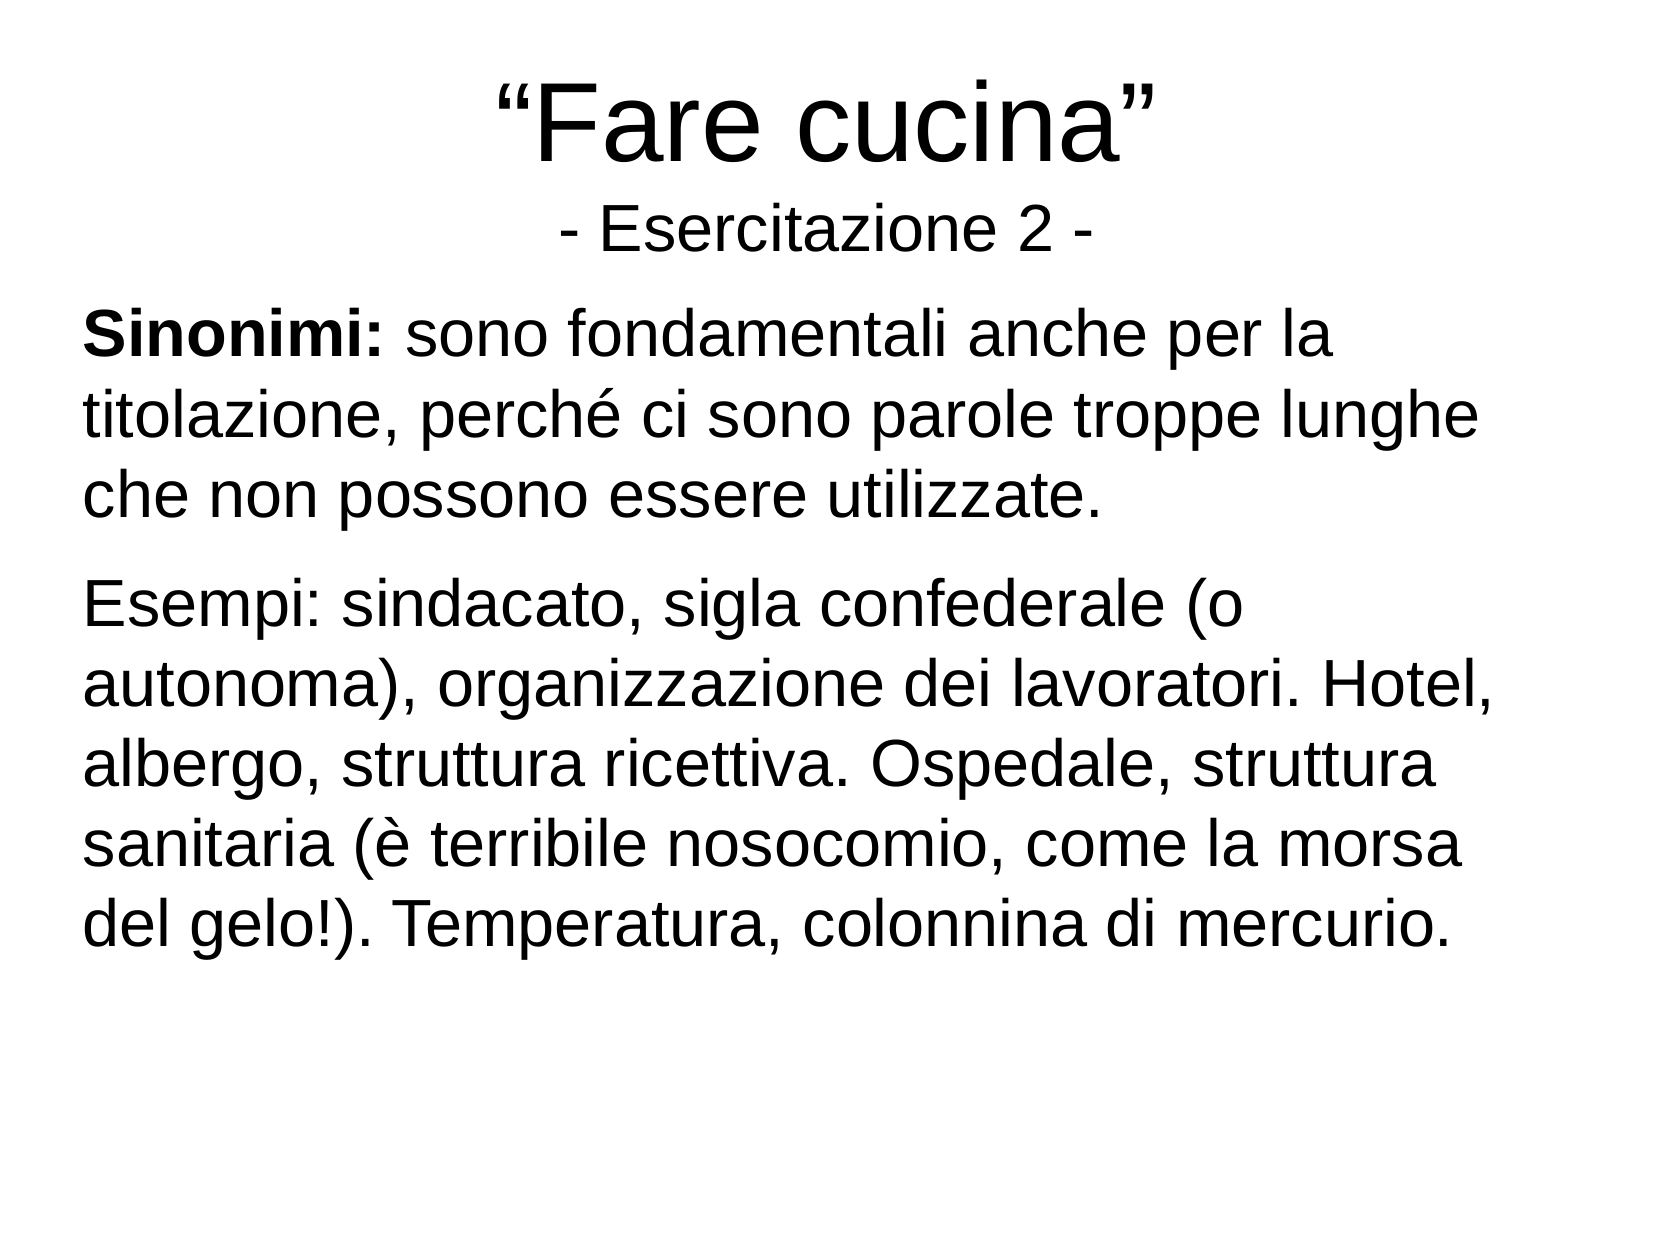

# “Fare cucina” - Esercitazione 2 -
Sinonimi: sono fondamentali anche per la titolazione, perché ci sono parole troppe lunghe che non possono essere utilizzate.
Esempi: sindacato, sigla confederale (o autonoma), organizzazione dei lavoratori. Hotel, albergo, struttura ricettiva. Ospedale, struttura sanitaria (è terribile nosocomio, come la morsa del gelo!). Temperatura, colonnina di mercurio.